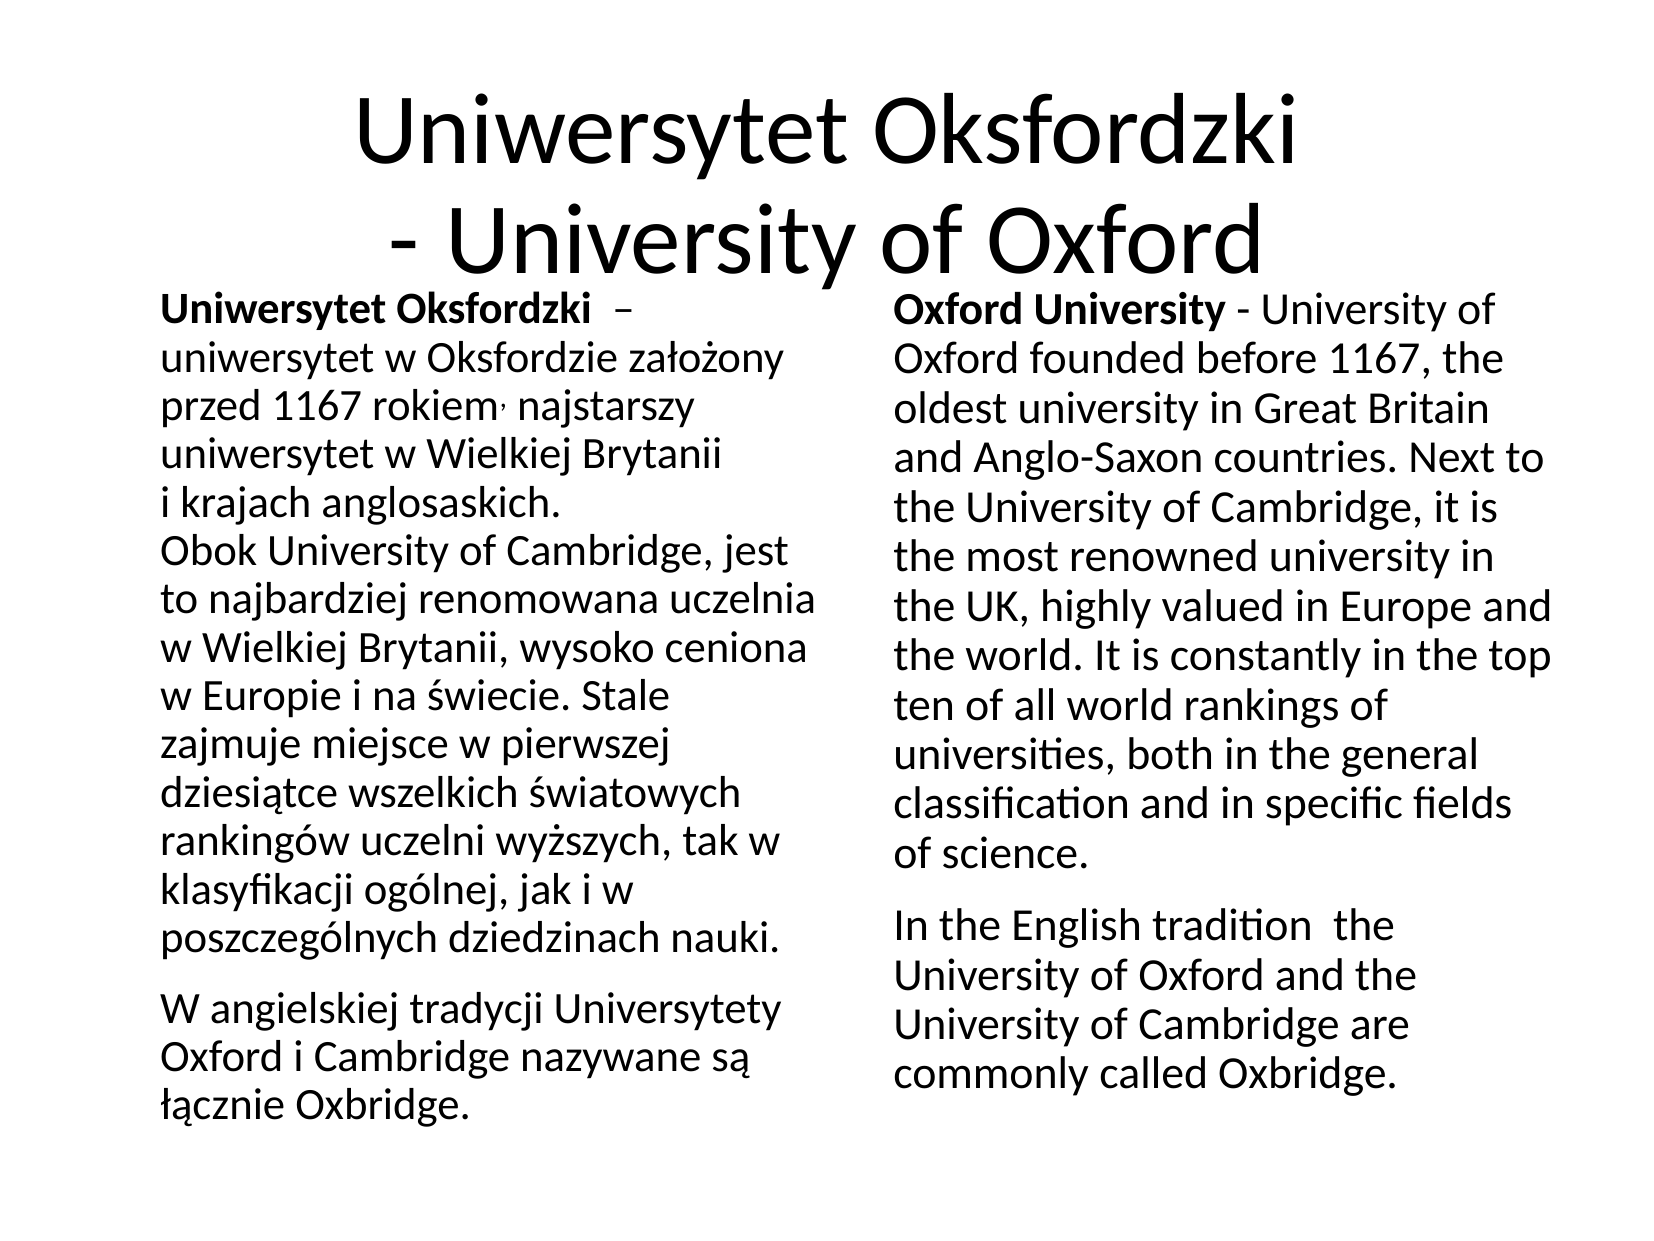

# Uniwersytet Oksfordzki - University of Oxford
Uniwersytet Oksfordzki  –uniwersytet w Oksfordzie założony przed 1167 rokiem, najstarszy uniwersytet w Wielkiej Brytanii i krajach anglosaskich. Obok University of Cambridge, jest to najbardziej renomowana uczelnia w Wielkiej Brytanii, wysoko ceniona w Europie i na świecie. Stale zajmuje miejsce w pierwszej dziesiątce wszelkich światowych rankingów uczelni wyższych, tak w klasyfikacji ogólnej, jak i w poszczególnych dziedzinach nauki.
W angielskiej tradycji Universytety Oxford i Cambridge nazywane są łącznie Oxbridge.
Oxford University - University of Oxford founded before 1167, the oldest university in Great Britain and Anglo-Saxon countries. Next to the University of Cambridge, it is the most renowned university in the UK, highly valued in Europe and the world. It is constantly in the top ten of all world rankings of universities, both in the general classification and in specific fields of science.
In the English tradition the University of Oxford and the University of Cambridge are commonly called Oxbridge.